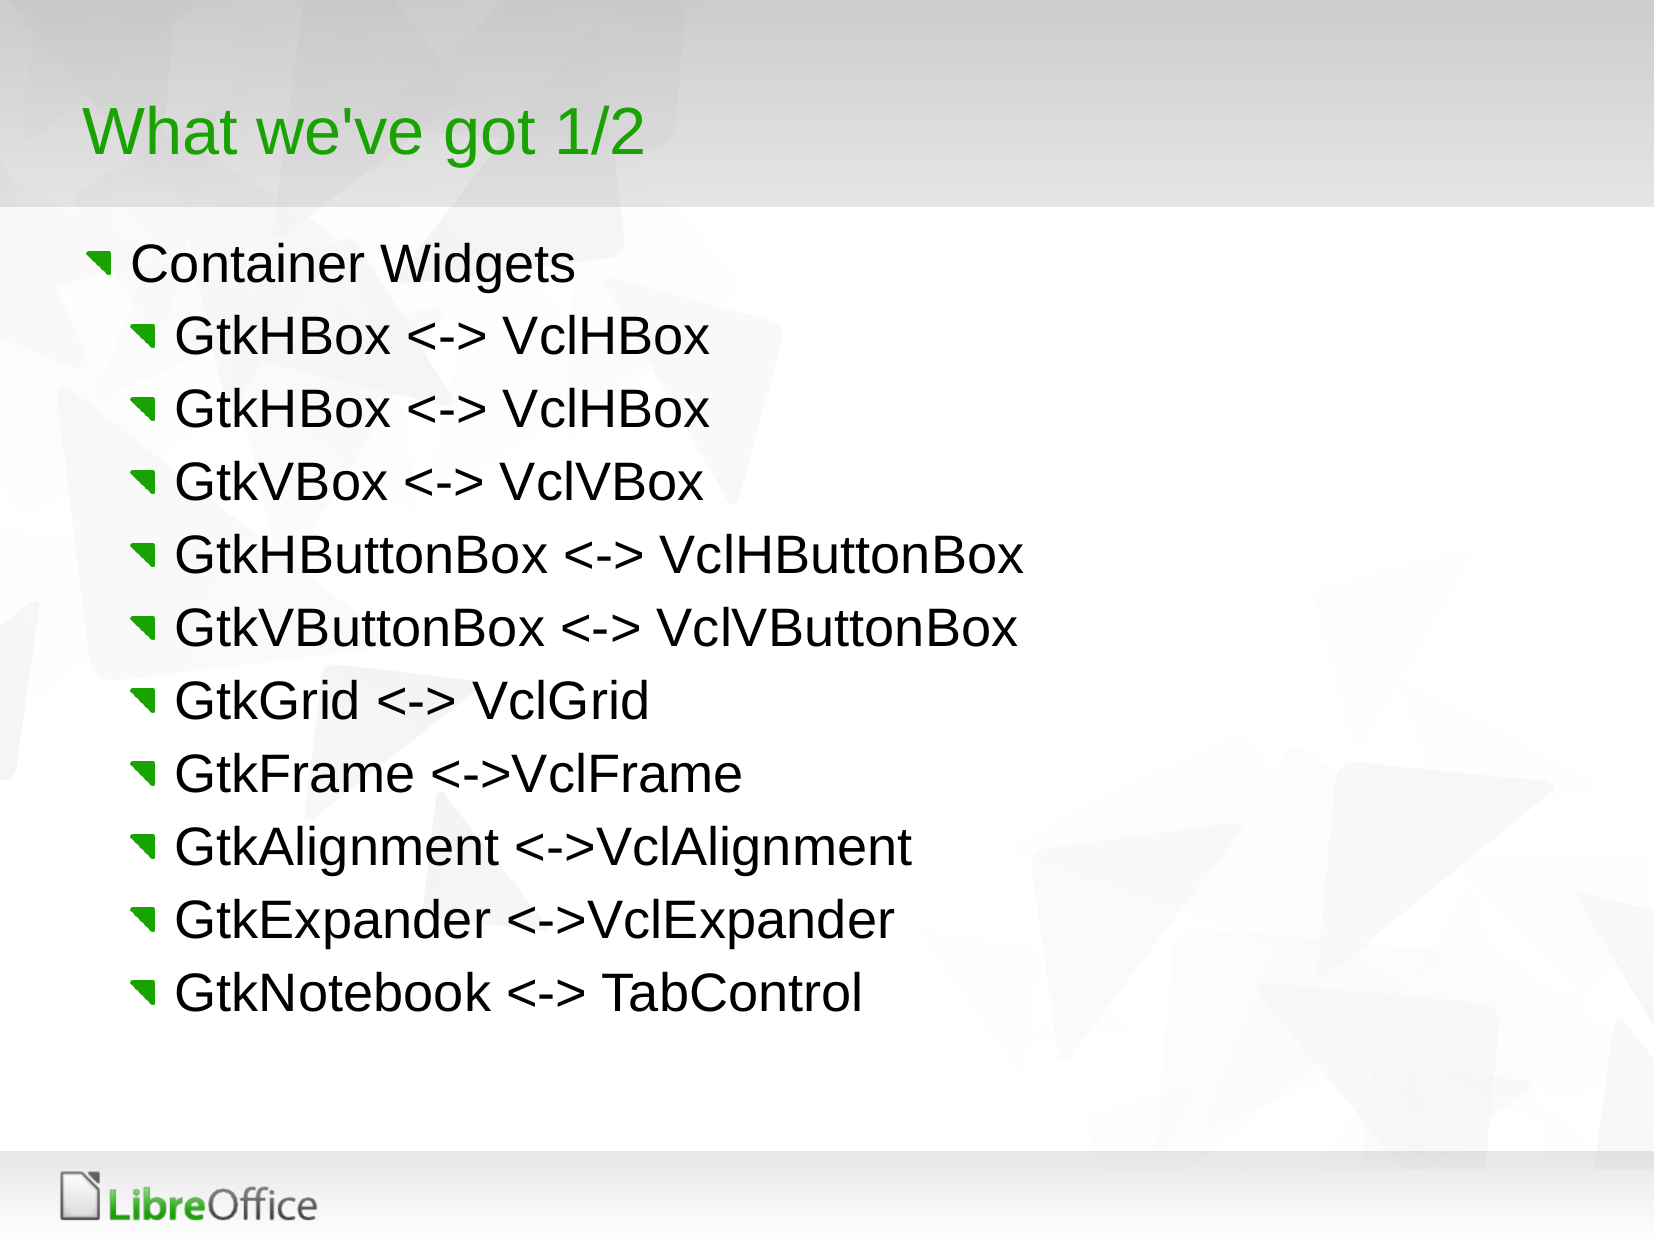

# What we've got 1/2
Container Widgets
GtkHBox <-> VclHBox
GtkHBox <-> VclHBox
GtkVBox <-> VclVBox
GtkHButtonBox <-> VclHButtonBox
GtkVButtonBox <-> VclVButtonBox
GtkGrid <-> VclGrid
GtkFrame <->VclFrame
GtkAlignment <->VclAlignment
GtkExpander <->VclExpander
GtkNotebook <-> TabControl